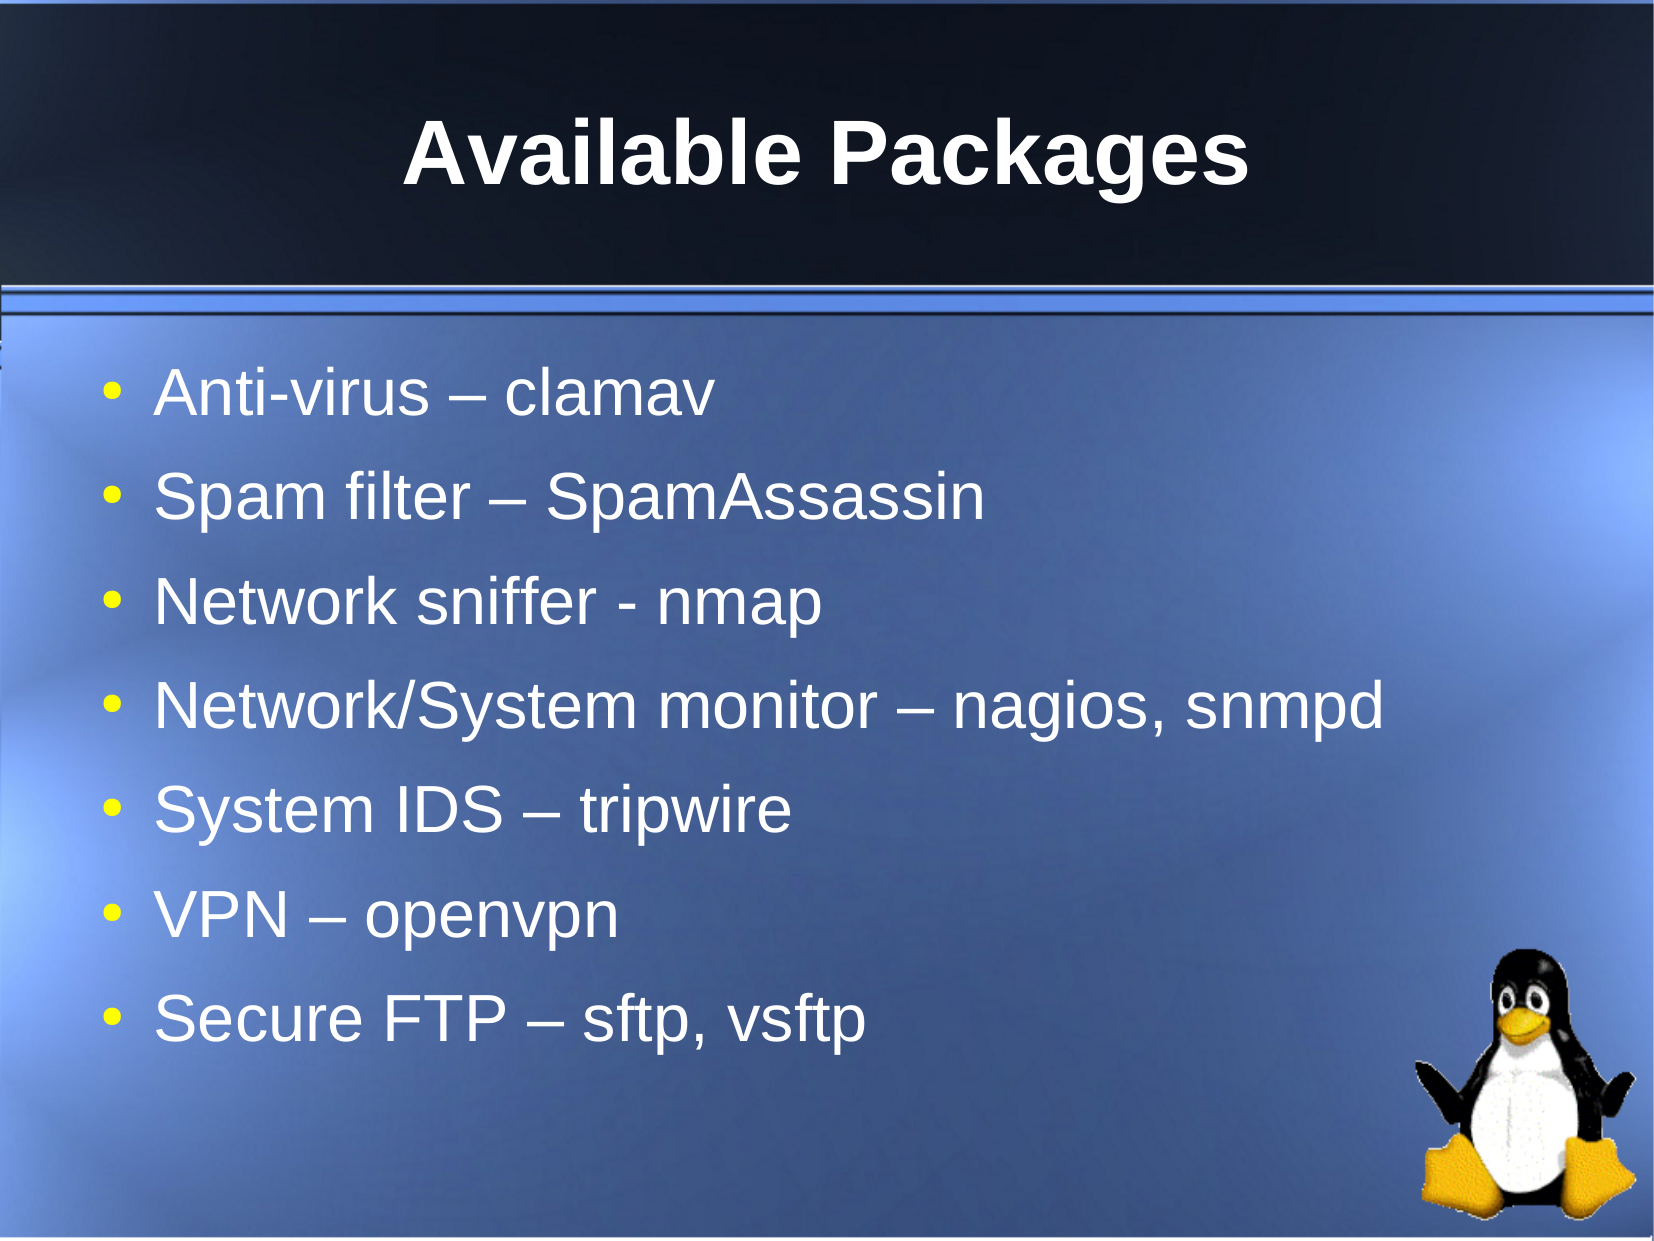

# Available Packages
Anti-virus – clamav
Spam filter – SpamAssassin
Network sniffer - nmap
Network/System monitor – nagios, snmpd
System IDS – tripwire
VPN – openvpn
Secure FTP – sftp, vsftp